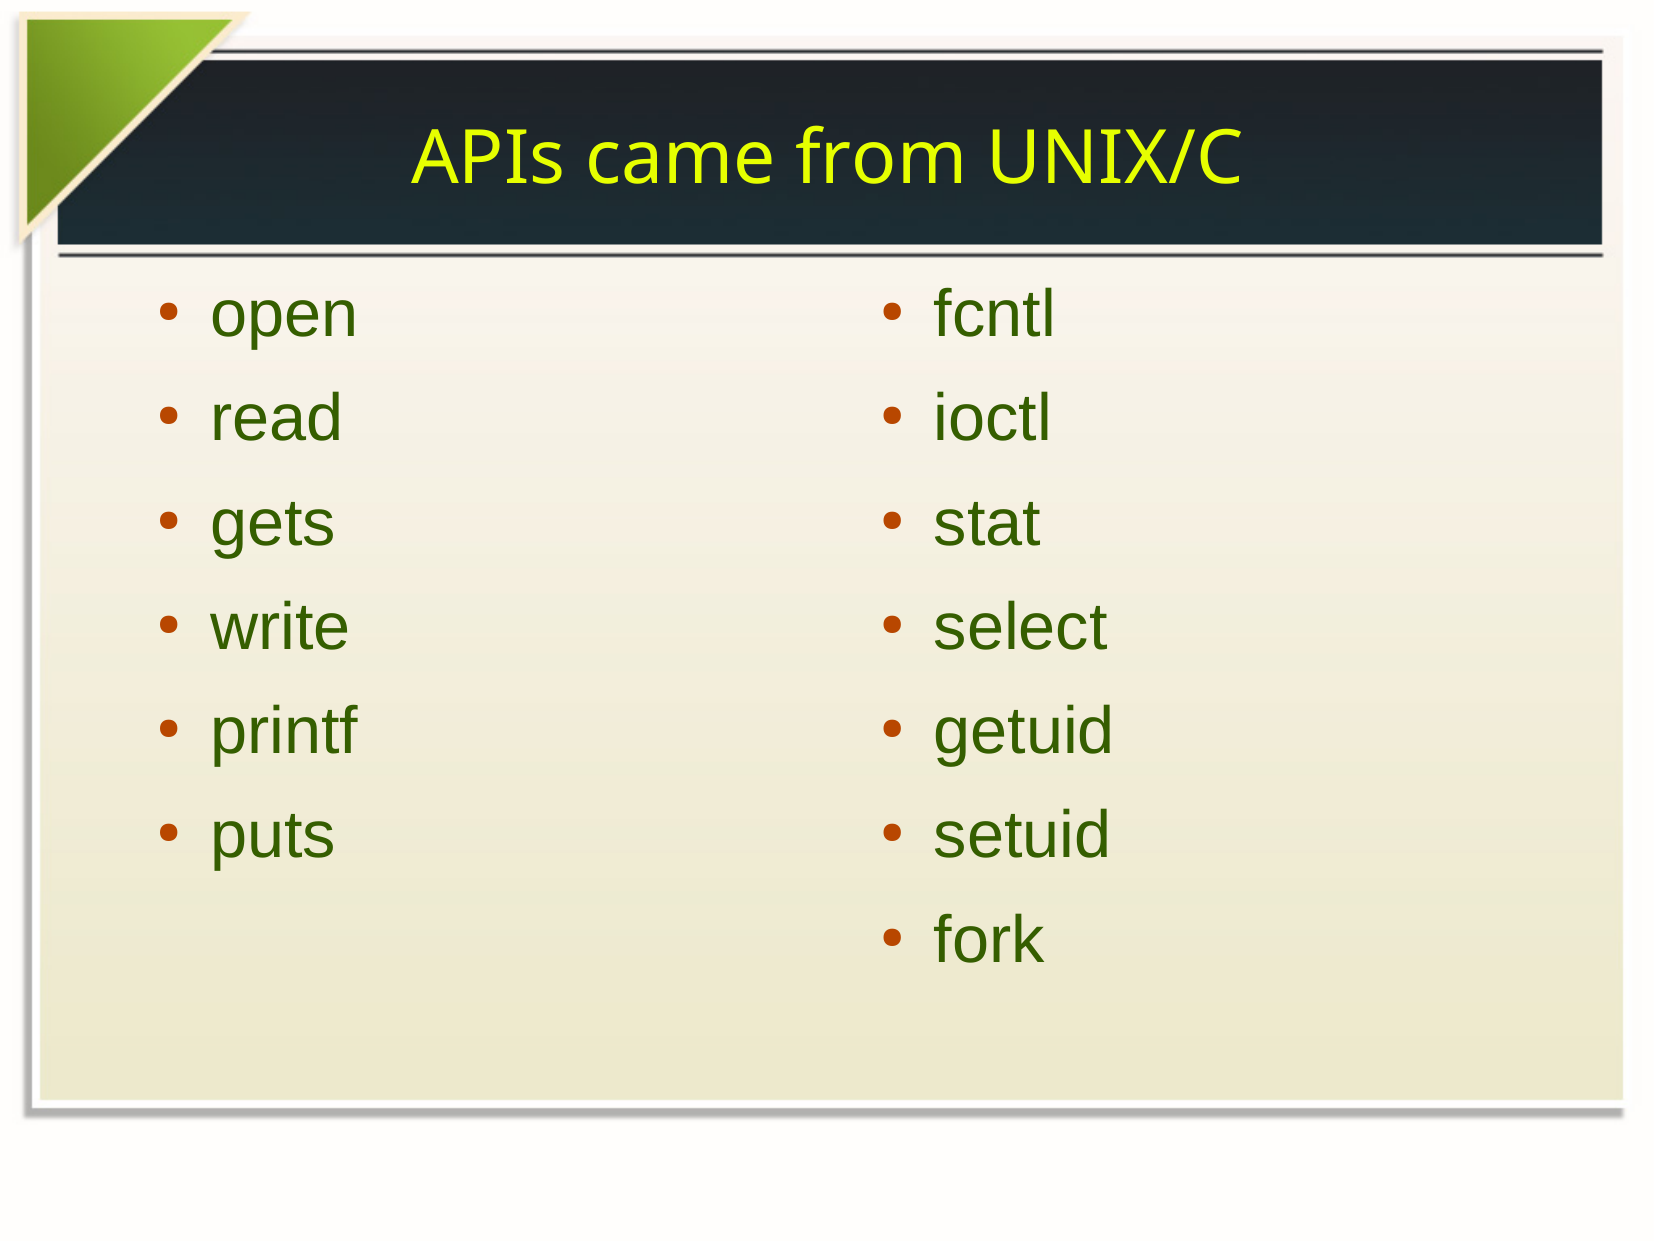

# APIs came from UNIX/C
open
read
gets
write
printf
puts
fcntl
ioctl
stat
select
getuid
setuid
fork